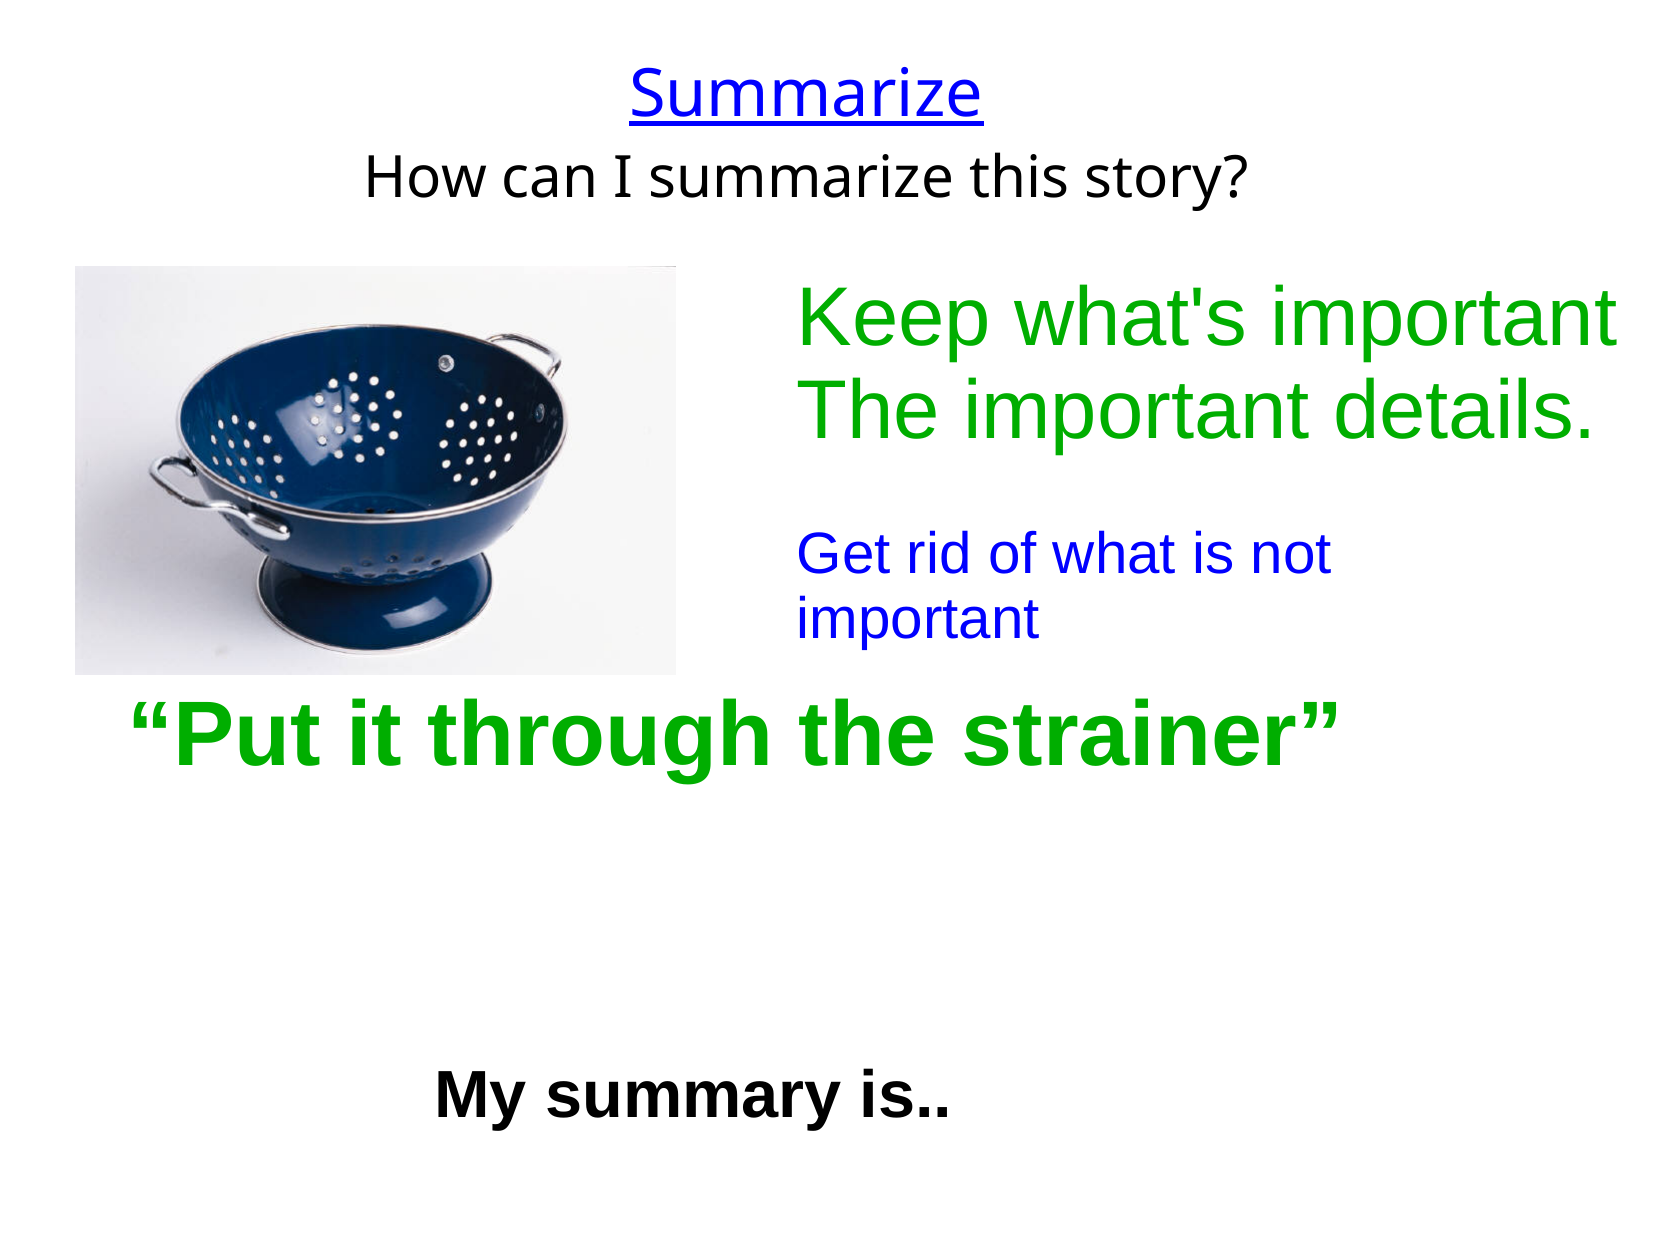

Summarize
How can I summarize this story?
Keep what's important
The important details.
Get rid of what is not
important
“Put it through the strainer”
My summary is..